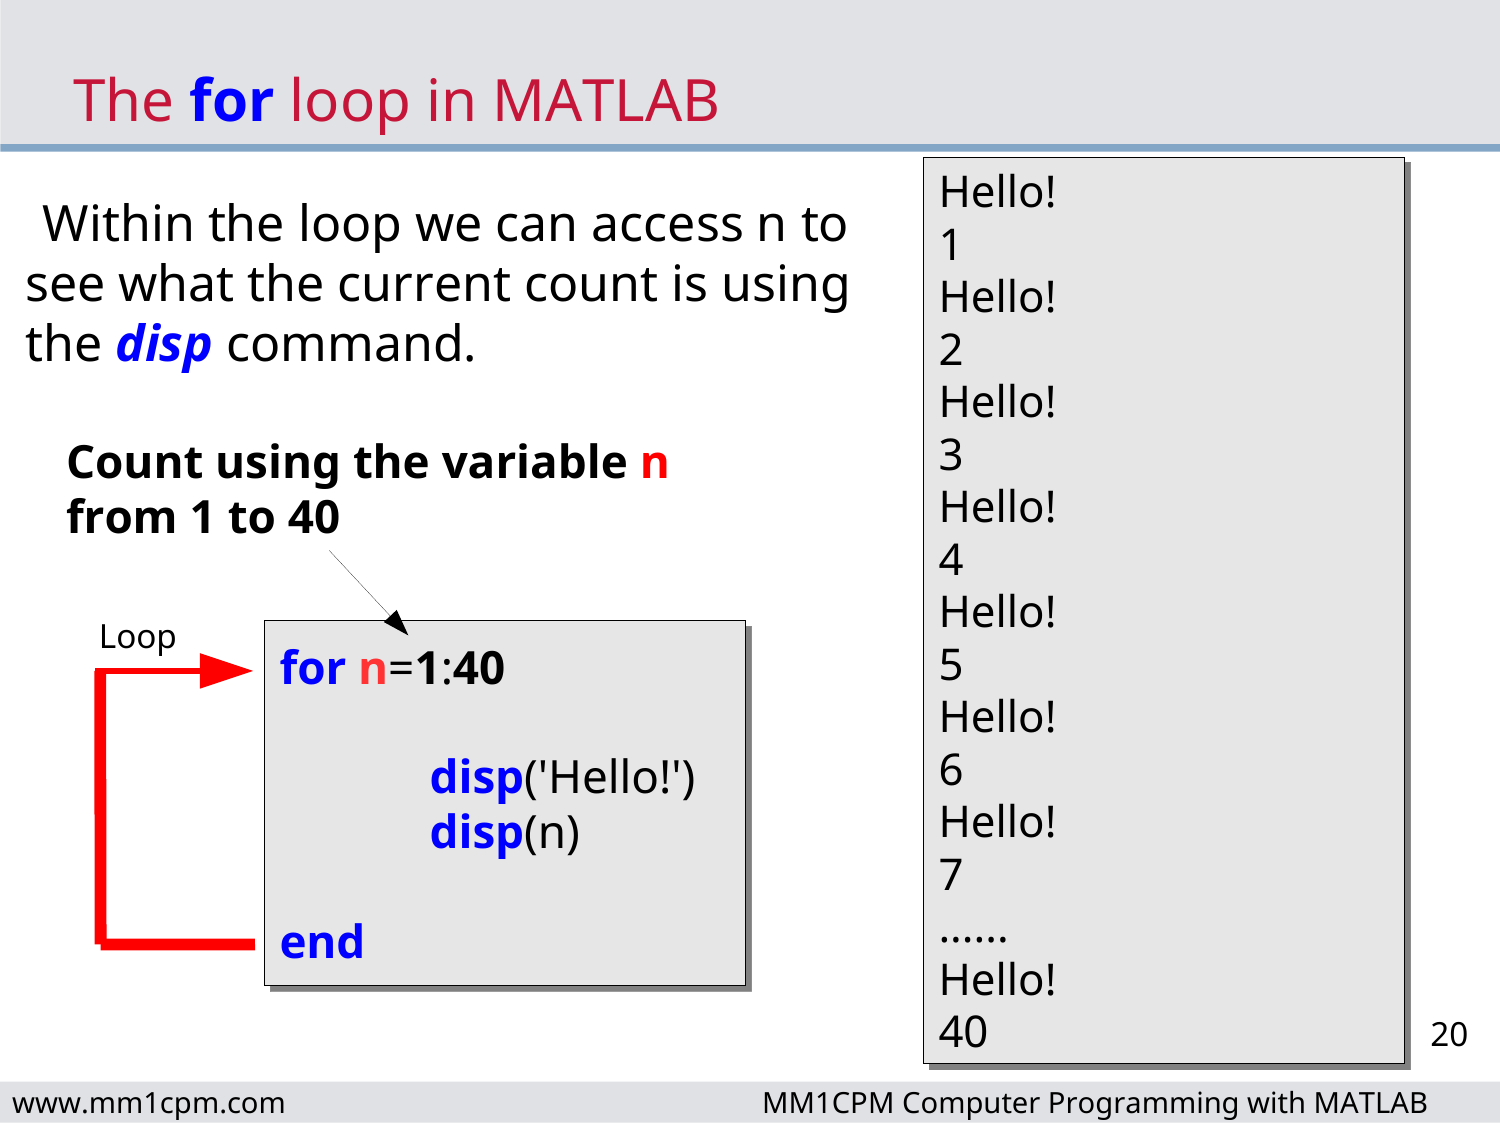

# The for loop in MATLAB
Hello!
1
Hello!
2
Hello!
3
Hello!
4
Hello!
5
Hello!
6
Hello!
7
......
Hello!
40
Within the loop we can access n to see what the current count is using the disp command.
Count using the variable n from 1 to 40
Loop
for n=1:40
	disp('Hello!')
	disp(n)
end